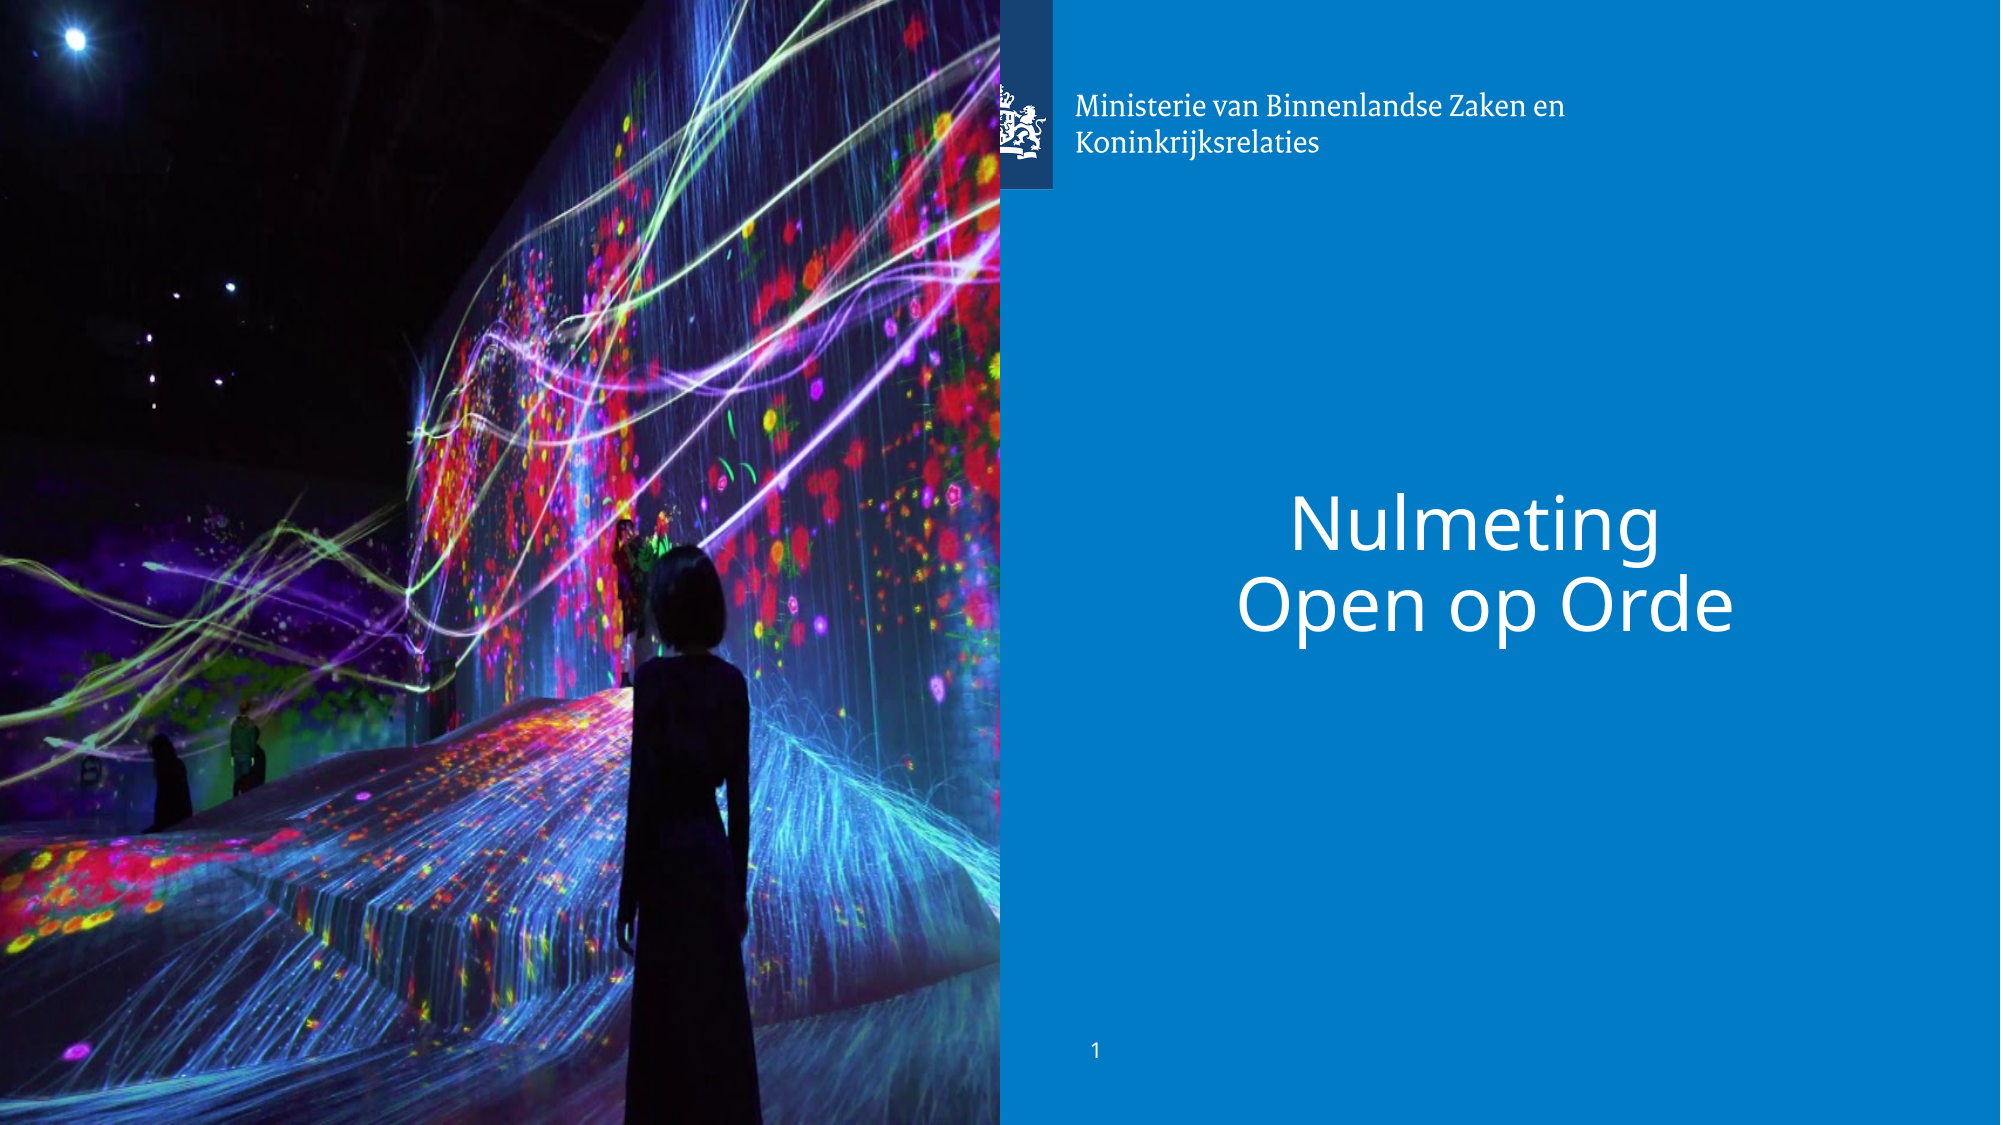

# Nulmeting Open op Orde
 | Voettekst